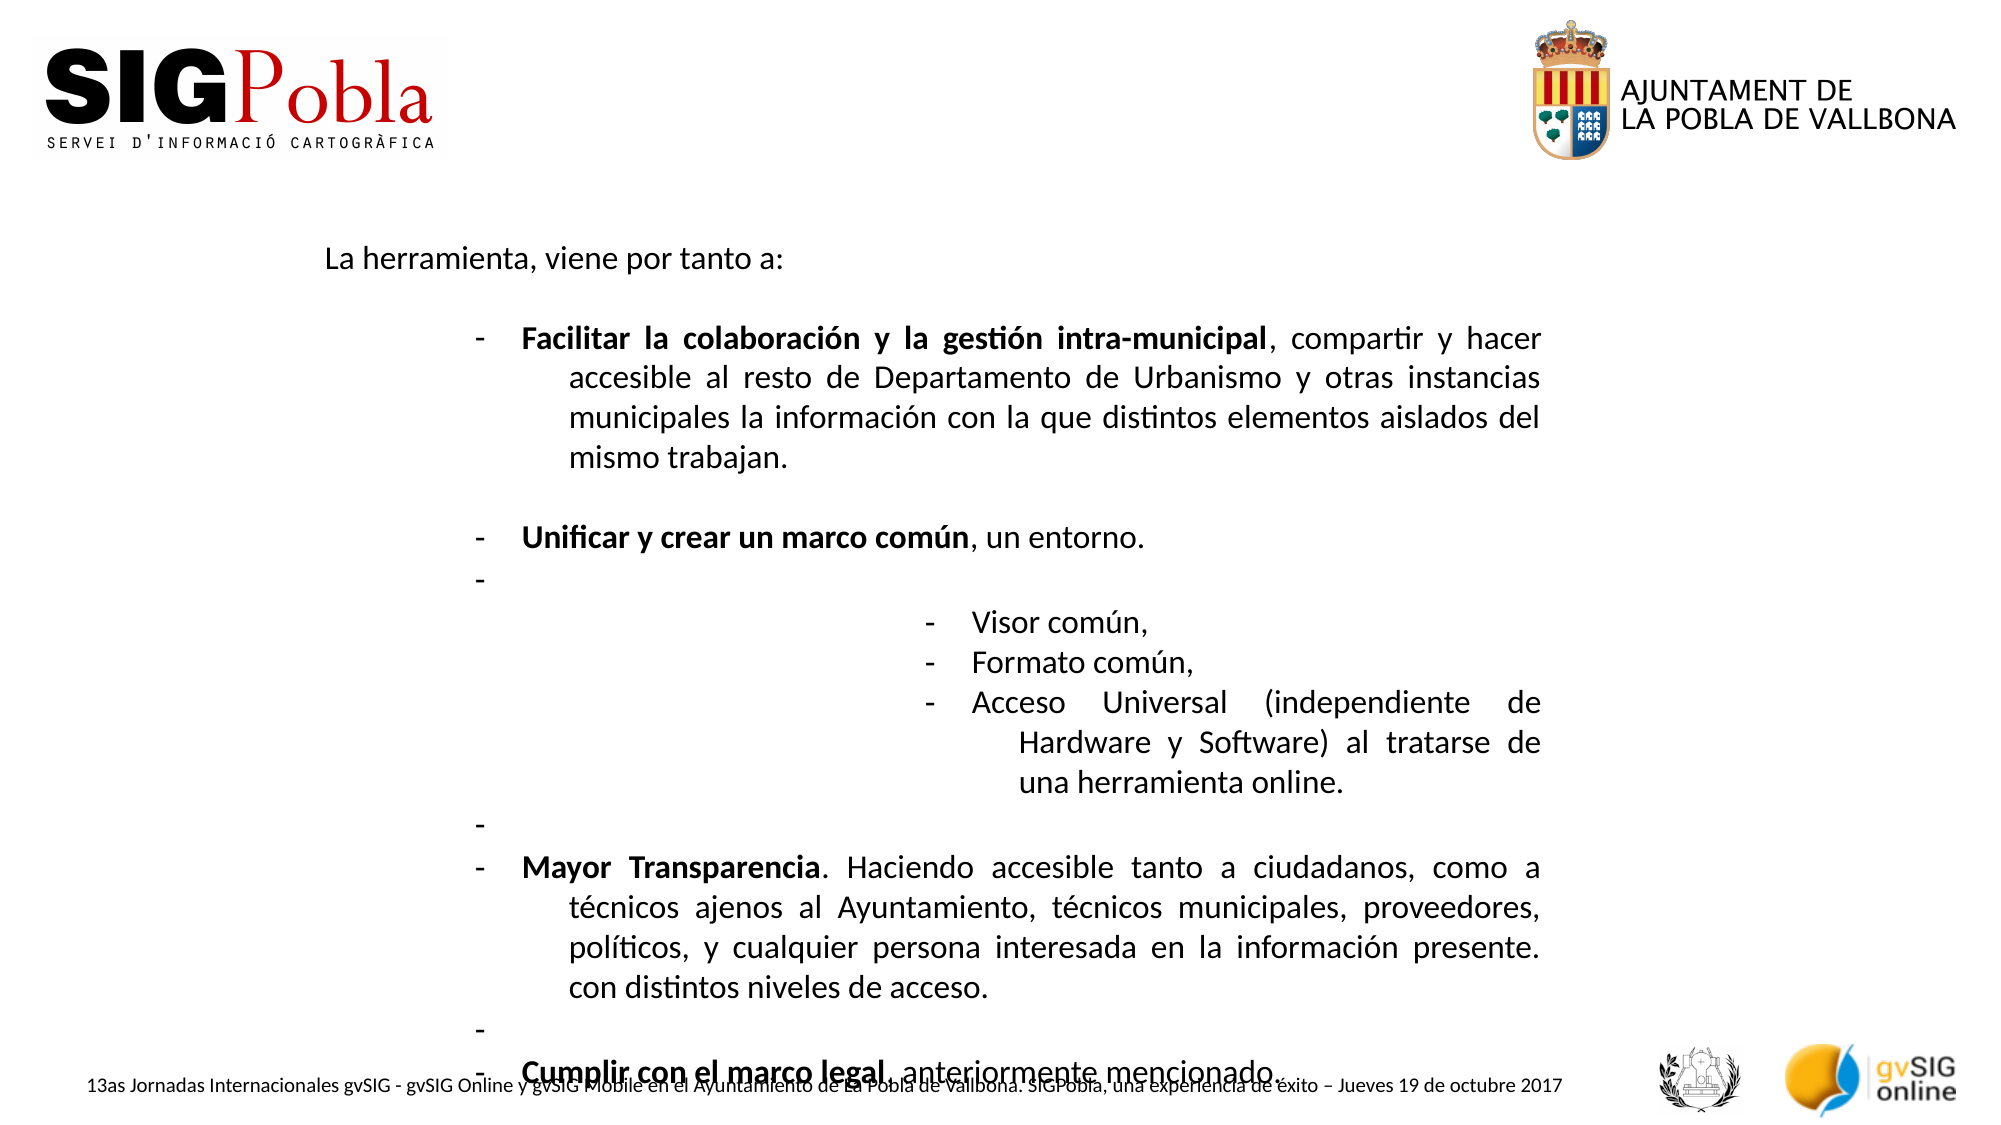

La herramienta, viene por tanto a:
Facilitar la colaboración y la gestión intra-municipal, compartir y hacer accesible al resto de Departamento de Urbanismo y otras instancias municipales la información con la que distintos elementos aislados del mismo trabajan.
Unificar y crear un marco común, un entorno.
Visor común,
Formato común,
Acceso Universal (independiente de Hardware y Software) al tratarse de una herramienta online.
Mayor Transparencia. Haciendo accesible tanto a ciudadanos, como a técnicos ajenos al Ayuntamiento, técnicos municipales, proveedores, políticos, y cualquier persona interesada en la información presente. con distintos niveles de acceso.
Cumplir con el marco legal, anteriormente mencionado.
13as Jornadas Internacionales gvSIG - gvSIG Online y gvSIG Mobile en el Ayuntamiento de La Pobla de Vallbona. SIGPobla, una experiencia de éxito – Jueves 19 de octubre 2017